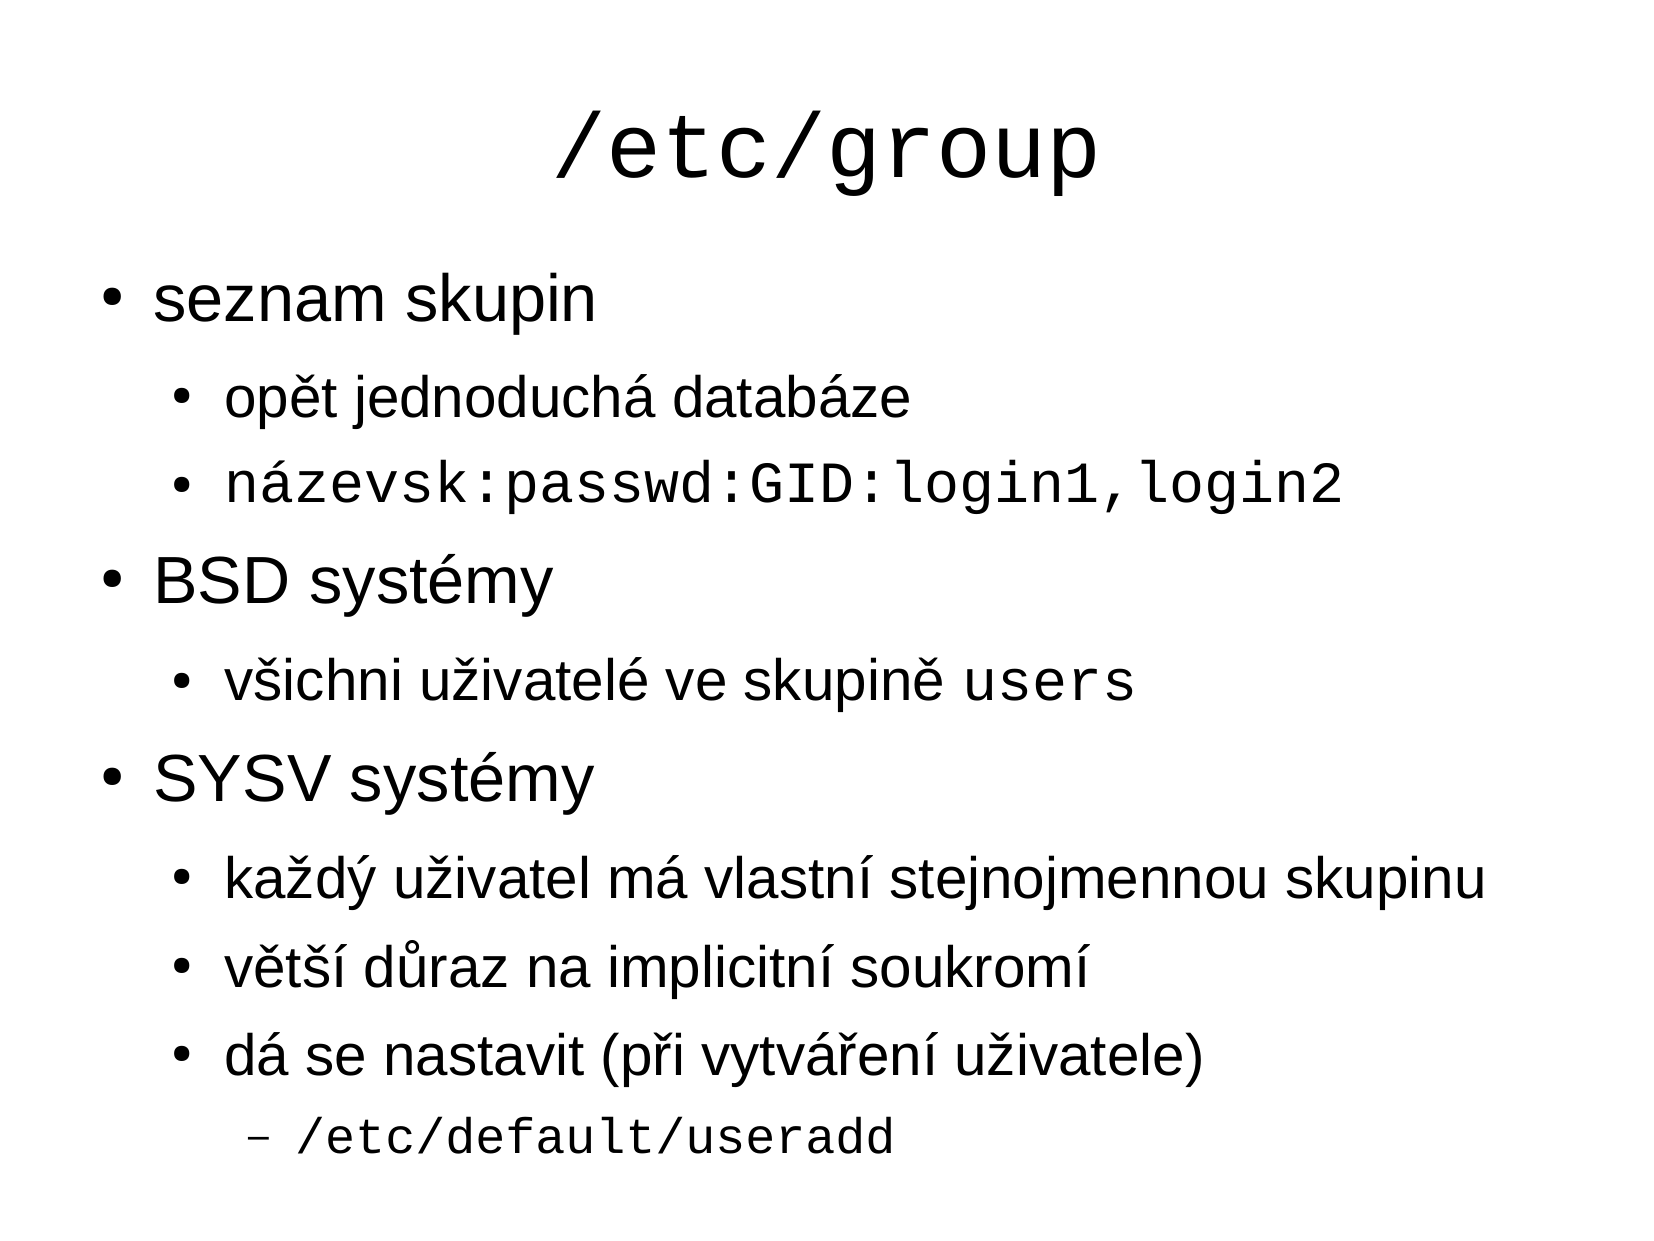

# /etc/group
seznam skupin
opět jednoduchá databáze
názevsk:passwd:GID:login1,login2
BSD systémy
všichni uživatelé ve skupině users
SYSV systémy
každý uživatel má vlastní stejnojmennou skupinu
větší důraz na implicitní soukromí
dá se nastavit (při vytváření uživatele)
/etc/default/useradd